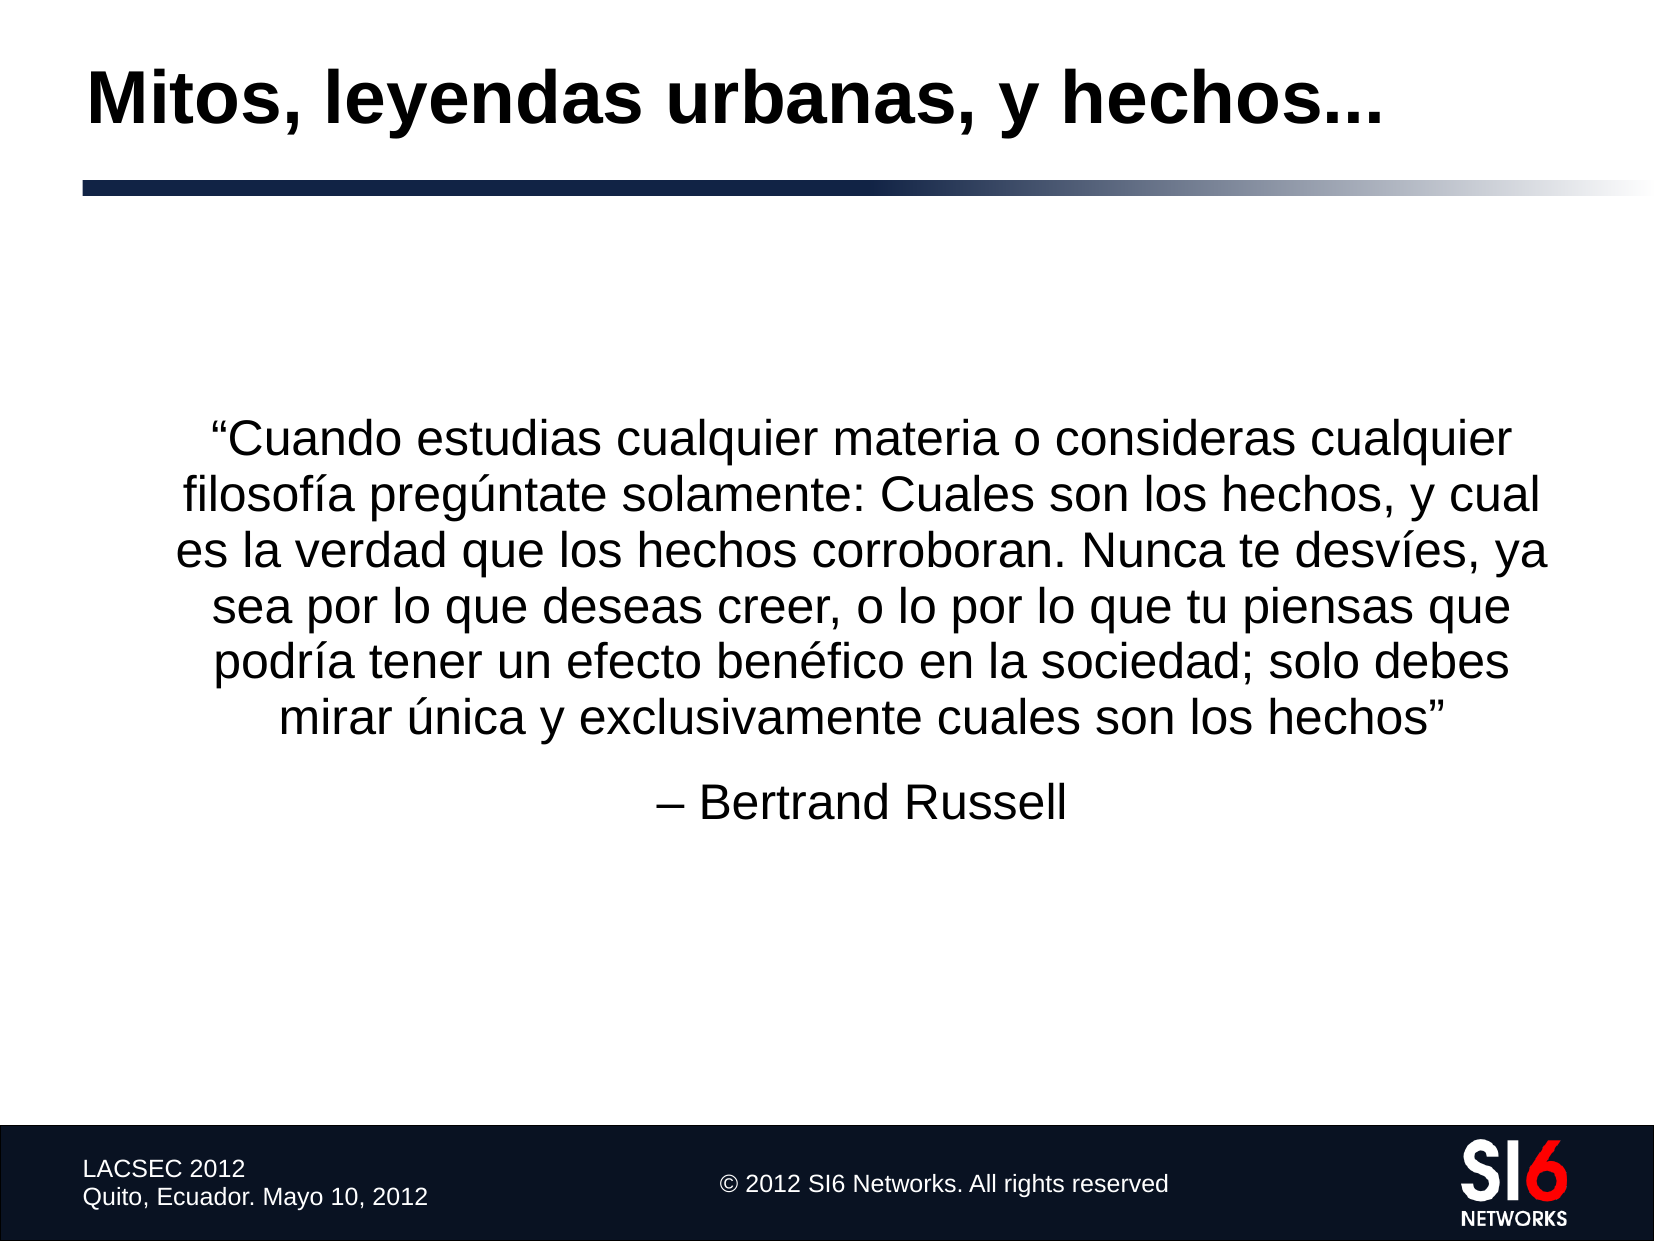

# Mitos, leyendas urbanas, y hechos...
“Cuando estudias cualquier materia o consideras cualquier filosofía pregúntate solamente: Cuales son los hechos, y cual es la verdad que los hechos corroboran. Nunca te desvíes, ya sea por lo que deseas creer, o lo por lo que tu piensas que podría tener un efecto benéfico en la sociedad; solo debes mirar única y exclusivamente cuales son los hechos”
– Bertrand Russell